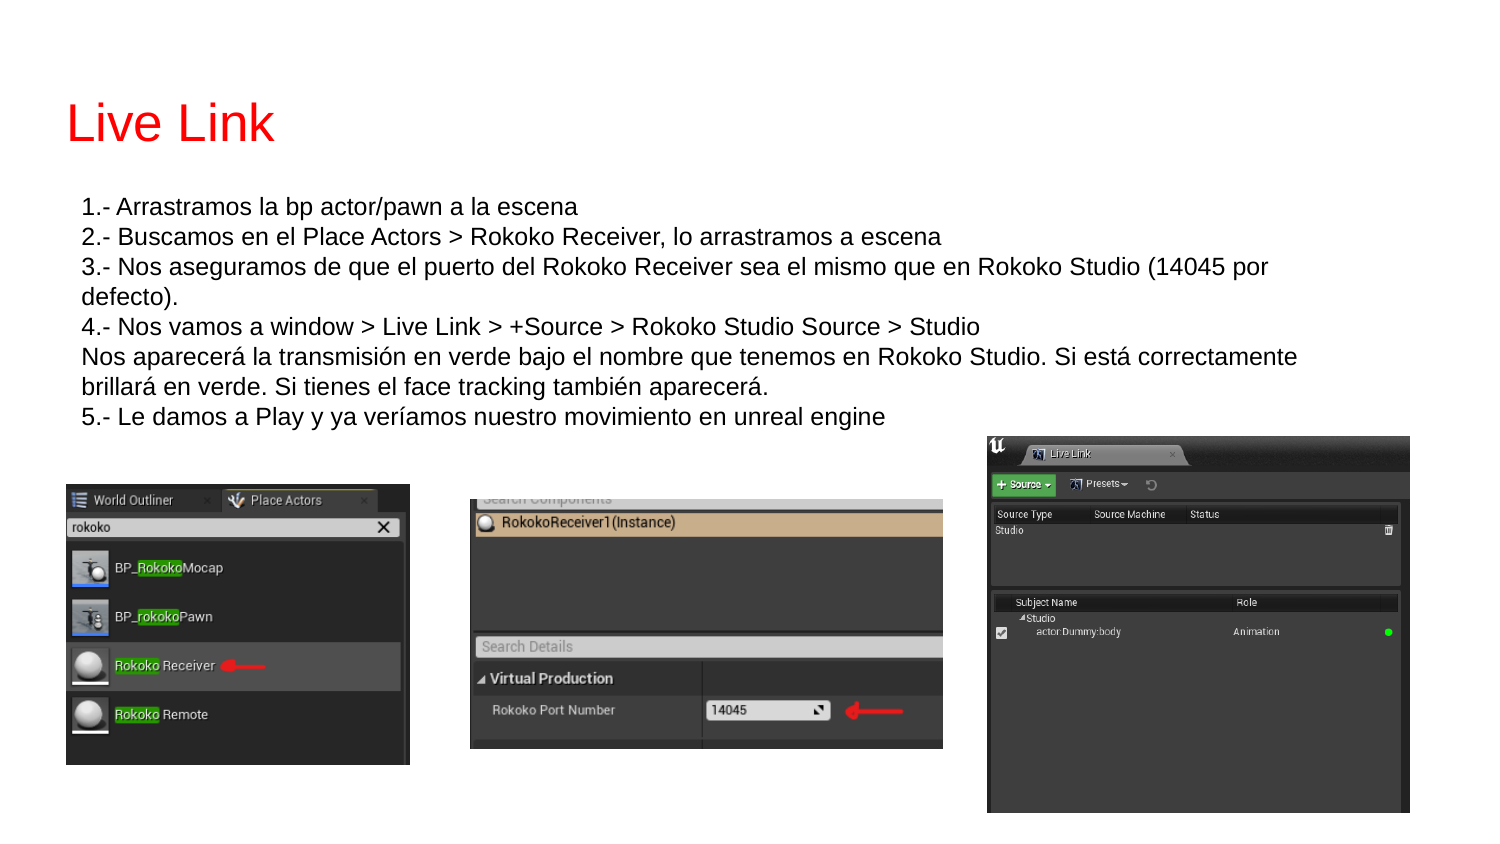

# Live Link
1.- Arrastramos la bp actor/pawn a la escena
2.- Buscamos en el Place Actors > Rokoko Receiver, lo arrastramos a escena
3.- Nos aseguramos de que el puerto del Rokoko Receiver sea el mismo que en Rokoko Studio (14045 por defecto).
4.- Nos vamos a window > Live Link > +Source > Rokoko Studio Source > Studio
Nos aparecerá la transmisión en verde bajo el nombre que tenemos en Rokoko Studio. Si está correctamente brillará en verde. Si tienes el face tracking también aparecerá.
5.- Le damos a Play y ya veríamos nuestro movimiento en unreal engine